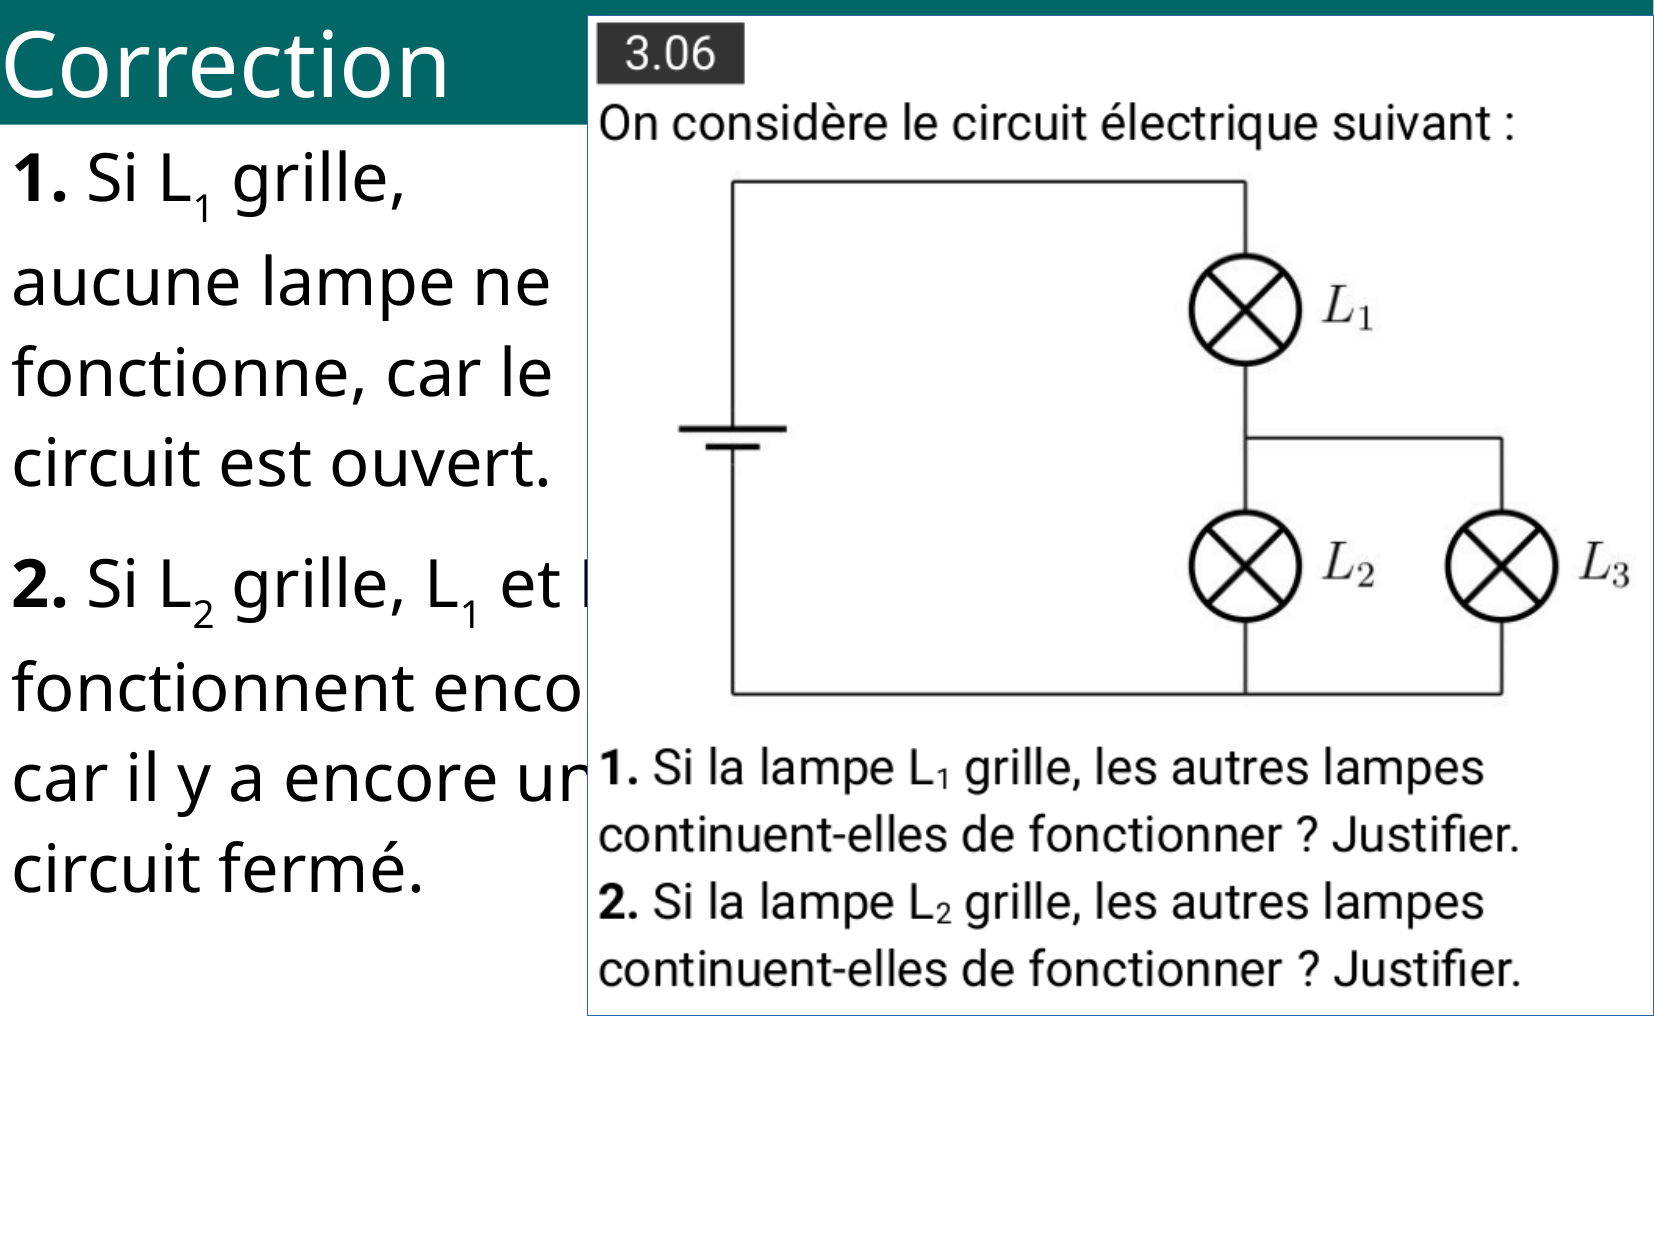

# Correction
1. Si L1 grille,
aucune lampe ne
fonctionne, car le
circuit est ouvert.
2. Si L2 grille, L1 et L3
fonctionnent encore,
car il y a encore un
circuit fermé.